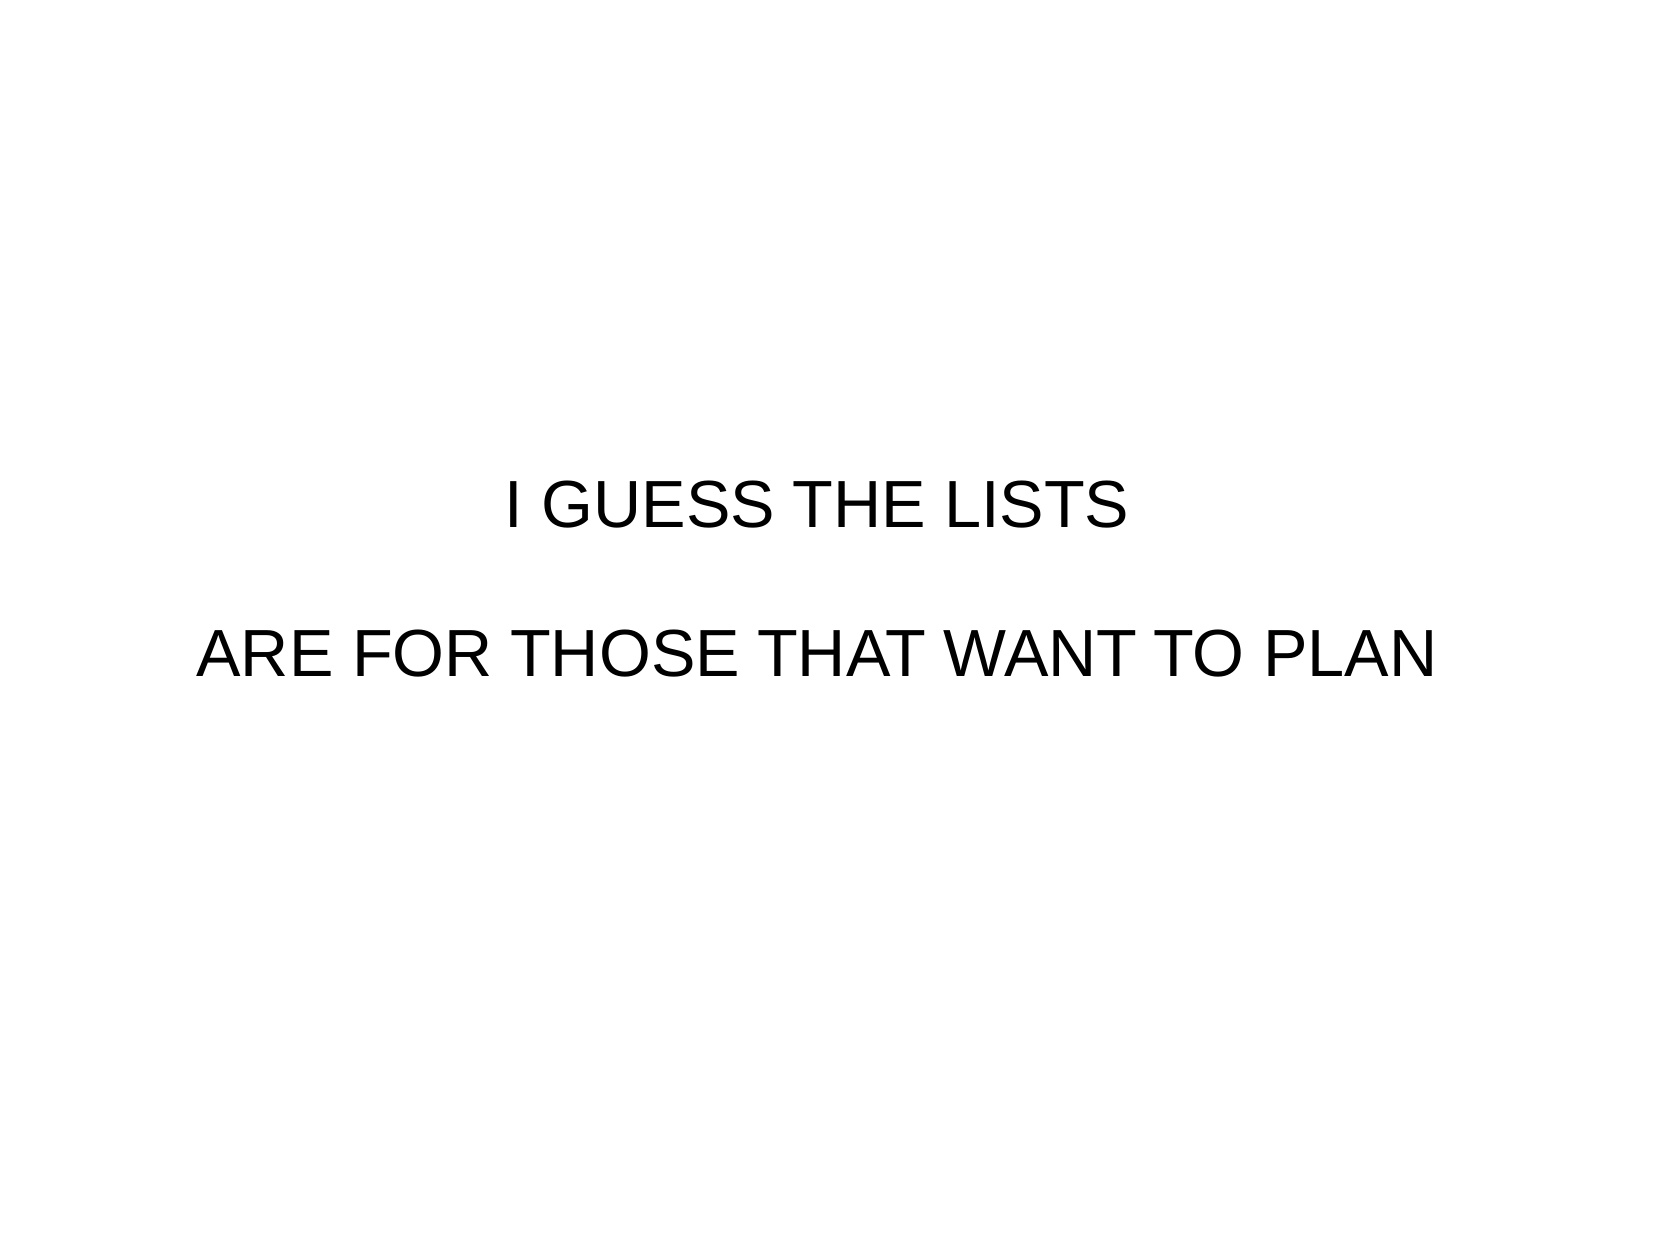

# I GUESS THE LISTS
ARE FOR THOSE THAT WANT TO PLAN